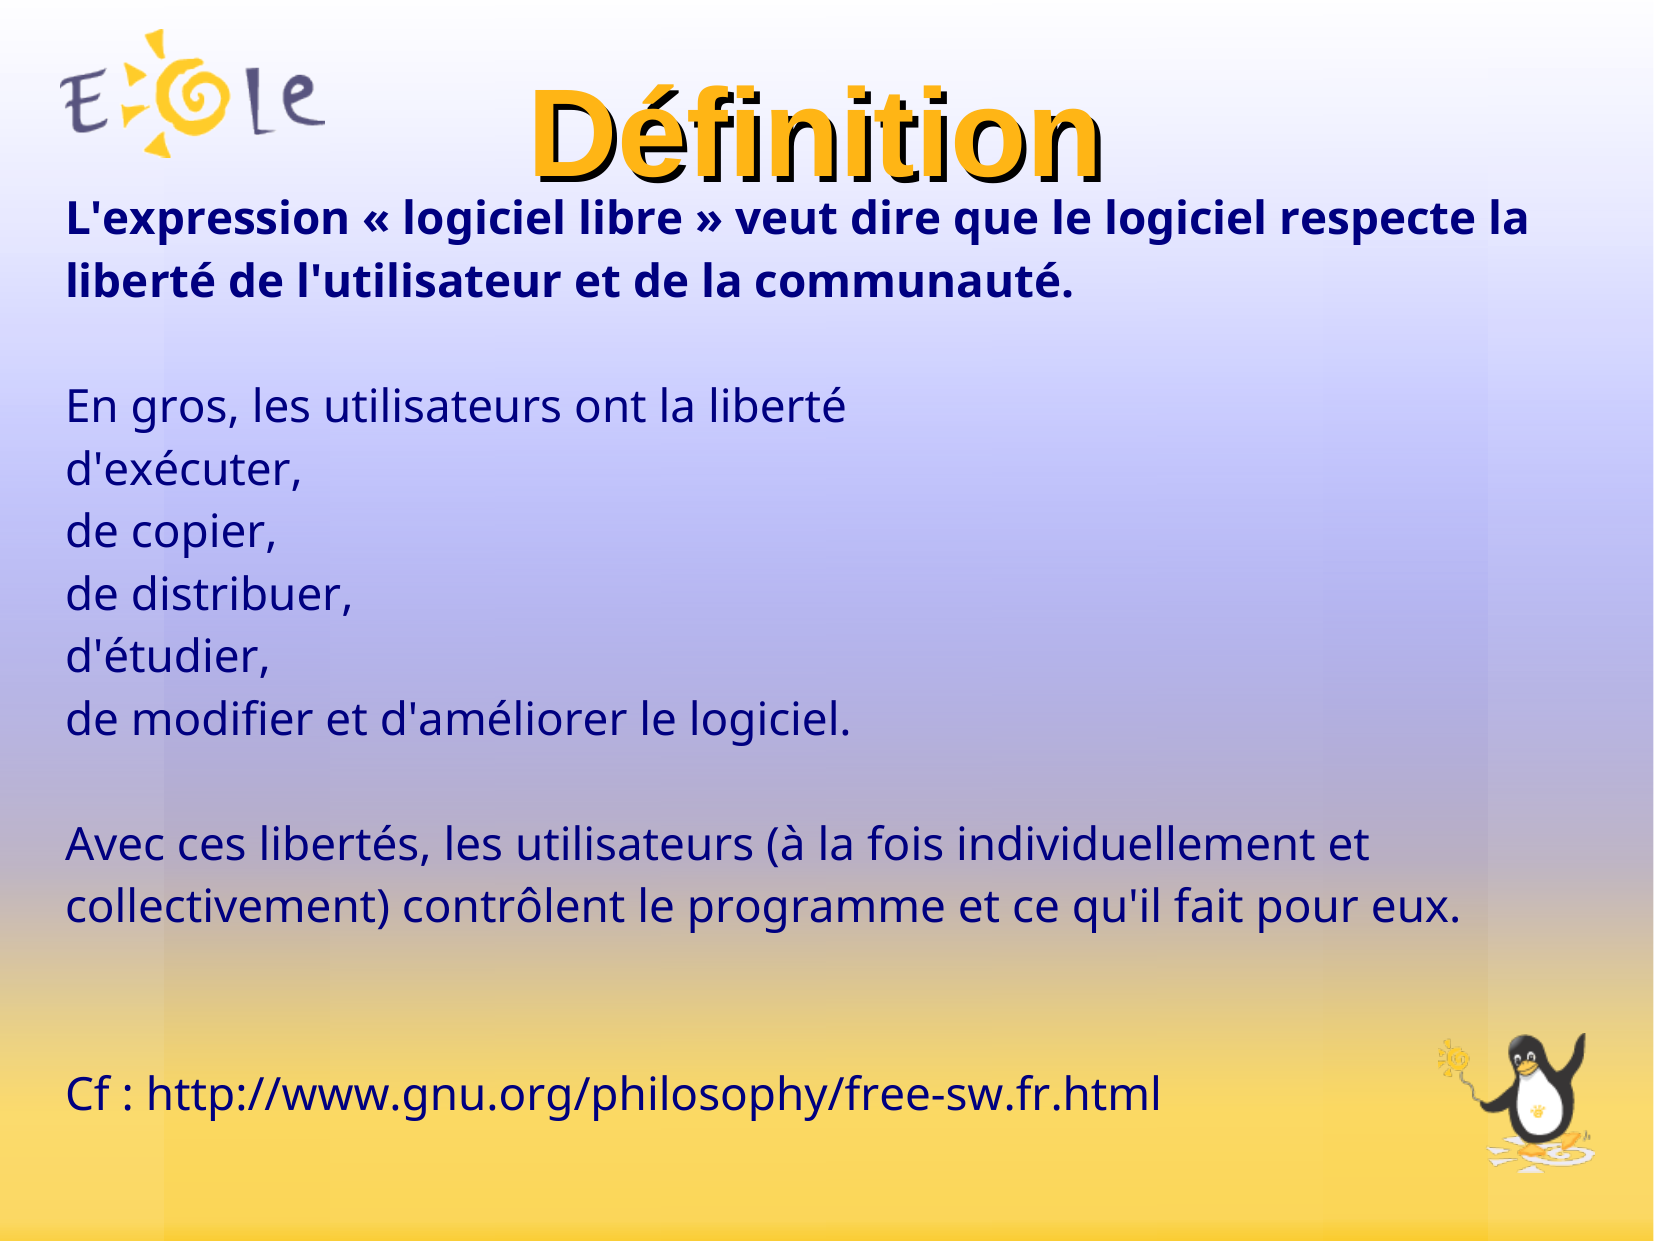

# Définition
L'expression « logiciel libre » veut dire que le logiciel respecte la liberté de l'utilisateur et de la communauté.
En gros, les utilisateurs ont la liberté
d'exécuter,
de copier,
de distribuer,
d'étudier,
de modifier et d'améliorer le logiciel.
Avec ces libertés, les utilisateurs (à la fois individuellement et collectivement) contrôlent le programme et ce qu'il fait pour eux.
Cf : http://www.gnu.org/philosophy/free-sw.fr.html